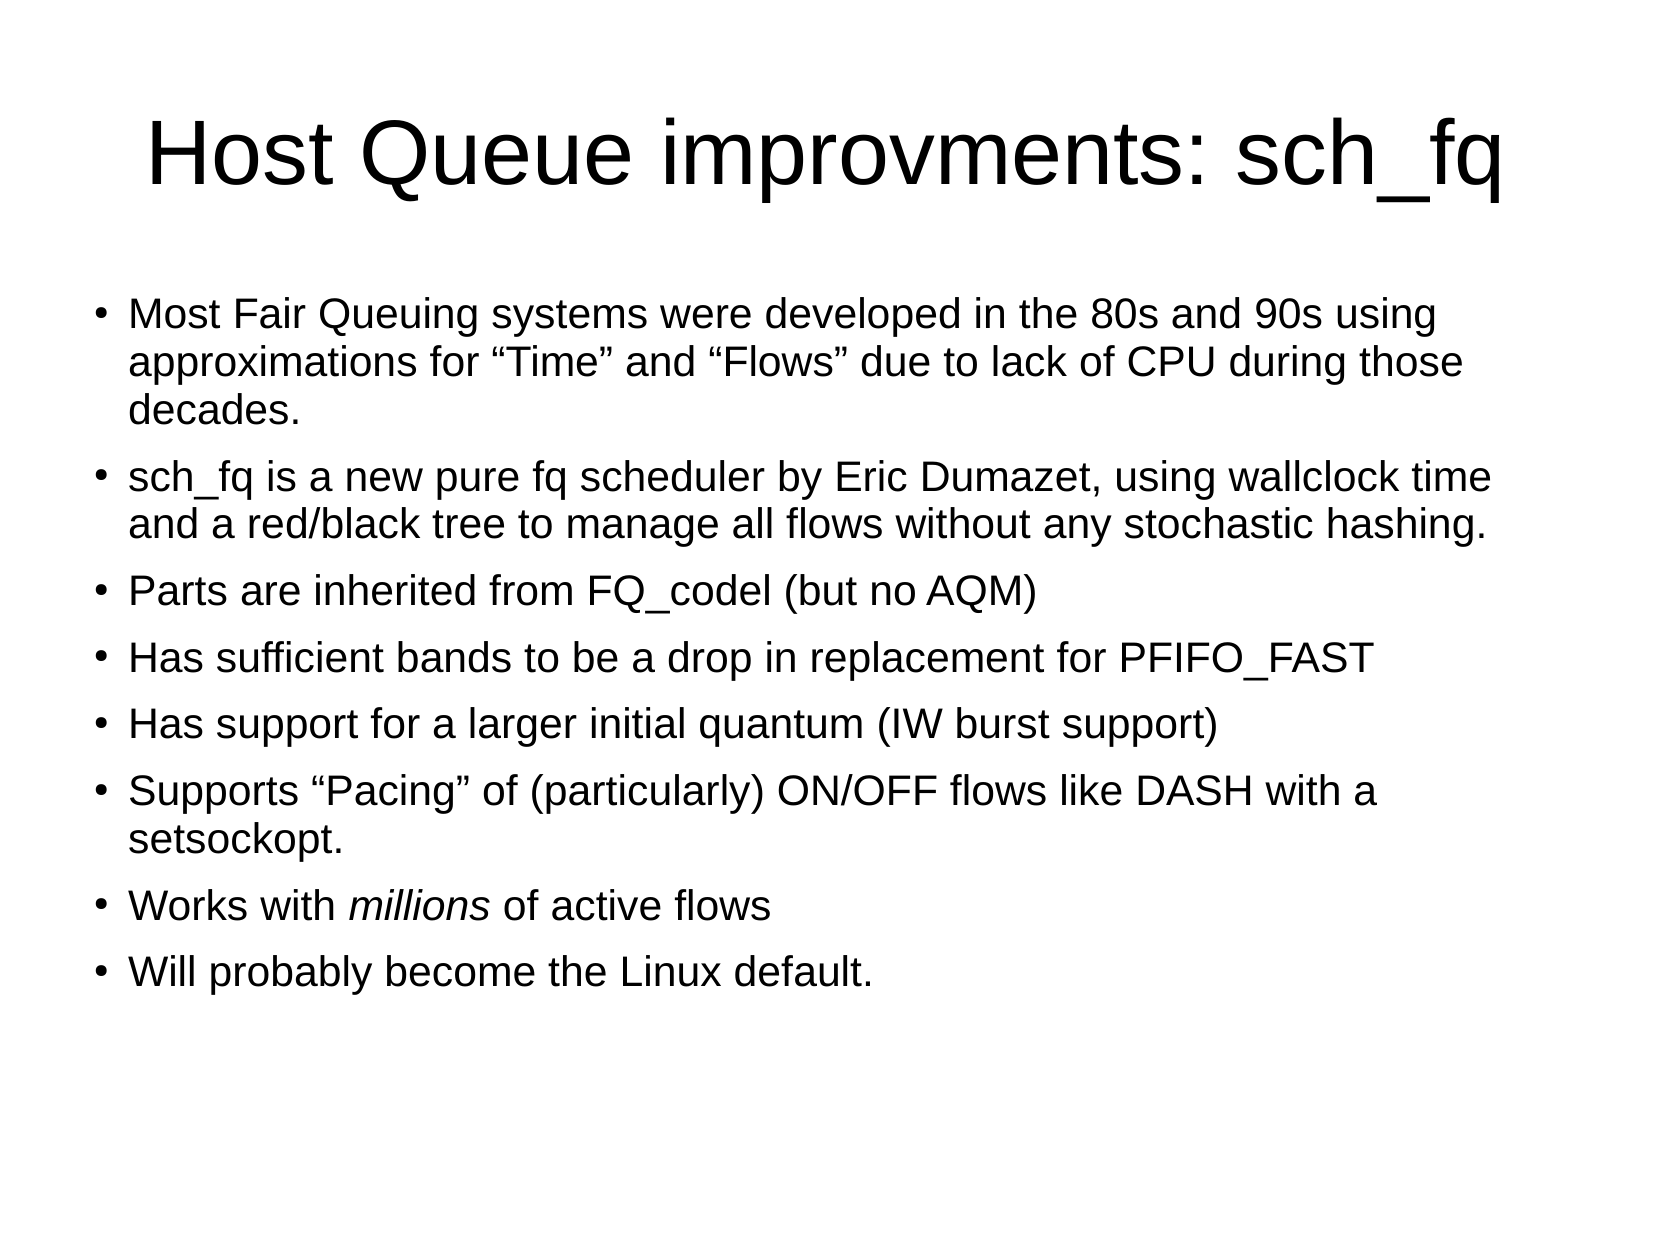

# Host Queue improvments: sch_fq
Most Fair Queuing systems were developed in the 80s and 90s using approximations for “Time” and “Flows” due to lack of CPU during those decades.
sch_fq is a new pure fq scheduler by Eric Dumazet, using wallclock time and a red/black tree to manage all flows without any stochastic hashing.
Parts are inherited from FQ_codel (but no AQM)
Has sufficient bands to be a drop in replacement for PFIFO_FAST
Has support for a larger initial quantum (IW burst support)
Supports “Pacing” of (particularly) ON/OFF flows like DASH with a setsockopt.
Works with millions of active flows
Will probably become the Linux default.